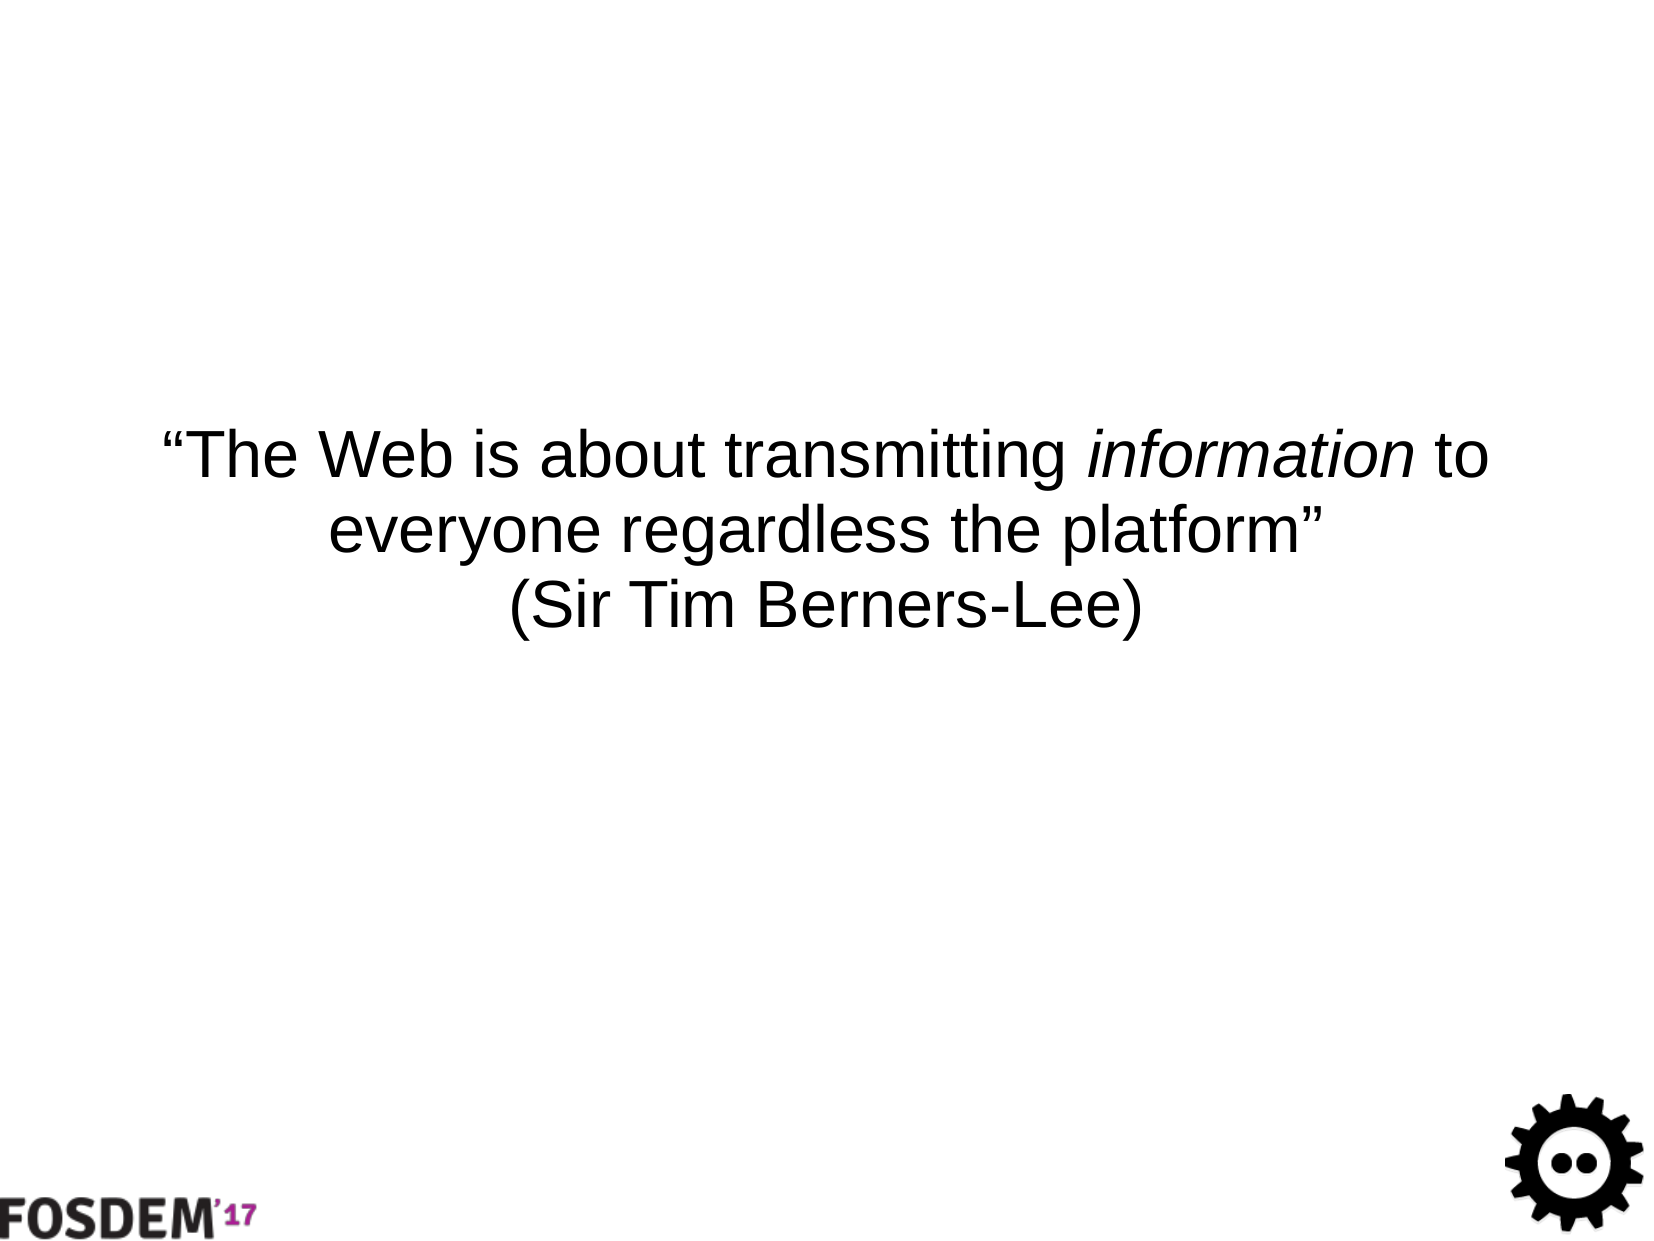

# “The Web is about transmitting information to everyone regardless the platform”
(Sir Tim Berners-Lee)